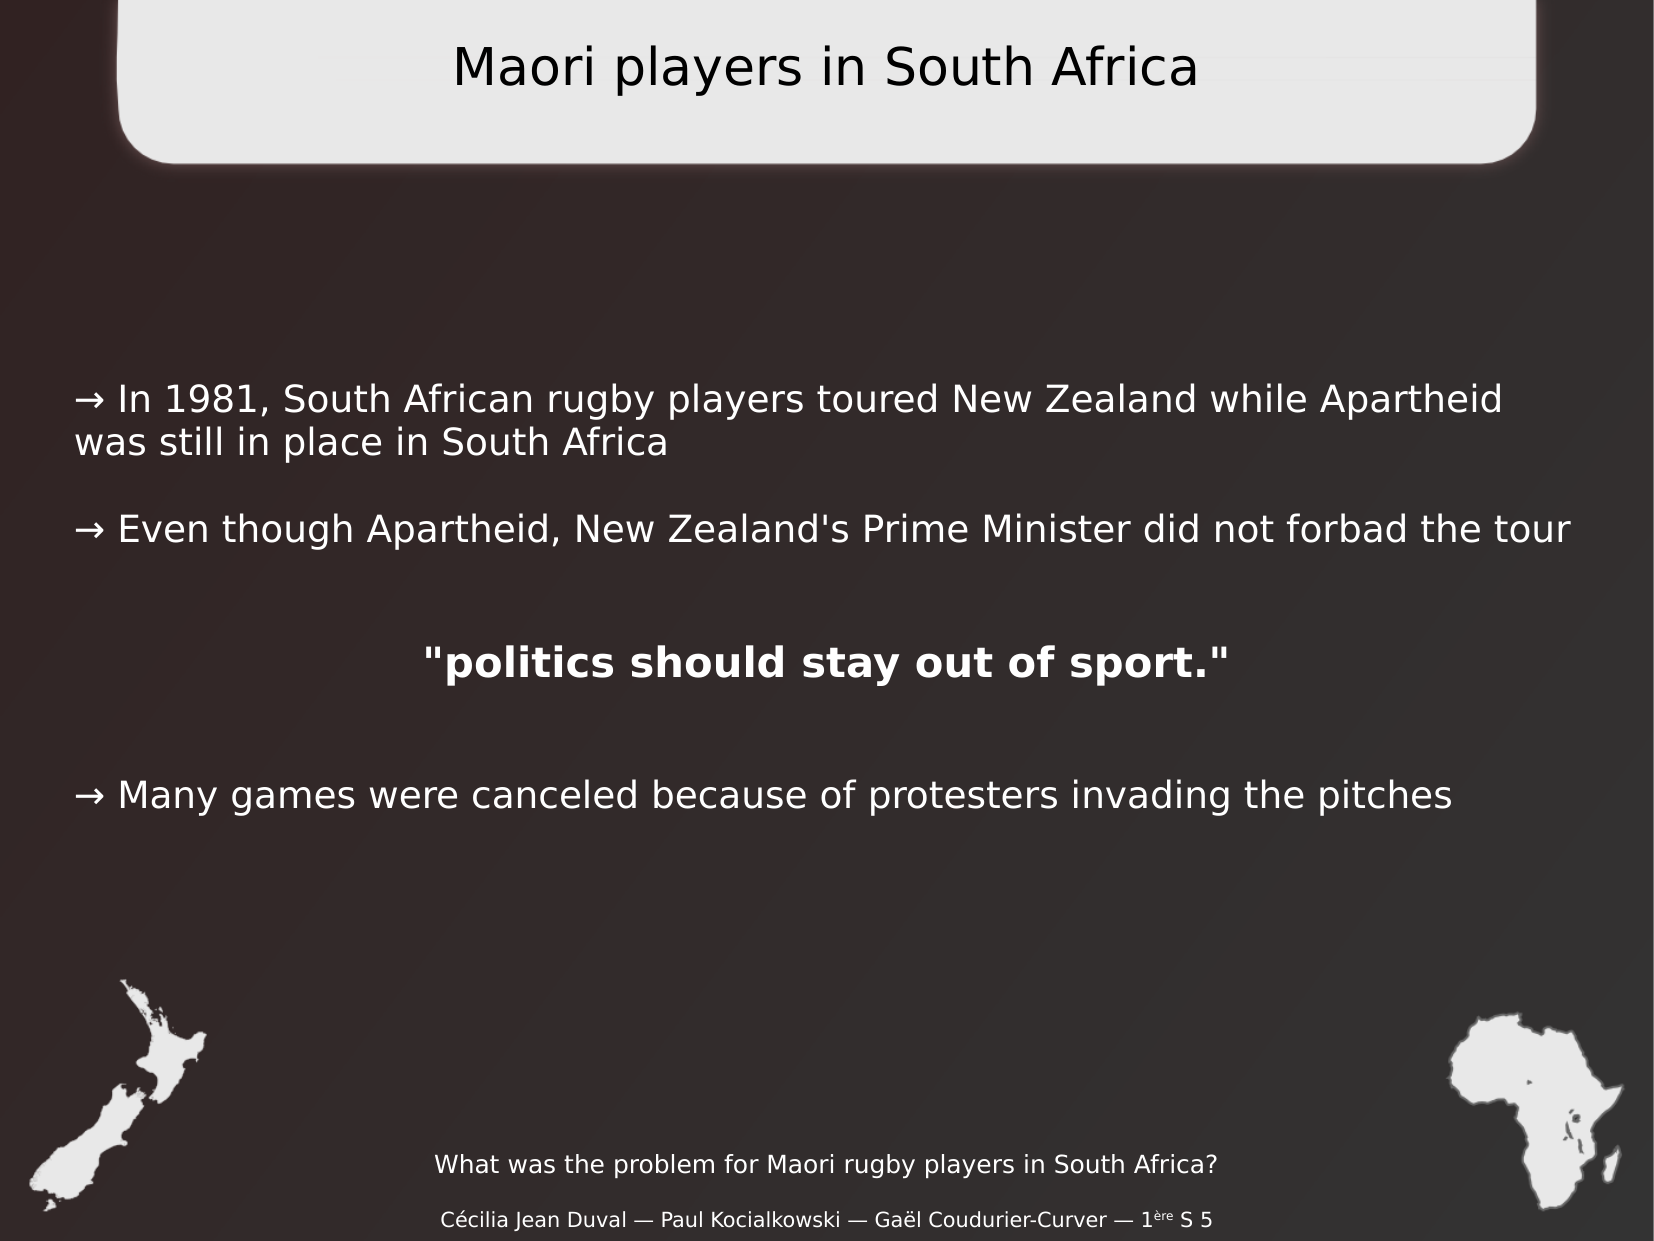

Maori players in South Africa
→ In 1981, South African rugby players toured New Zealand while Apartheid was still in place in South Africa
→ Even though Apartheid, New Zealand's Prime Minister did not forbad the tour
"politics should stay out of sport."
→ Many games were canceled because of protesters invading the pitches
What was the problem for Maori rugby players in South Africa?
Cécilia Jean Duval — Paul Kocialkowski — Gaël Coudurier-Curver — 1ère S 5